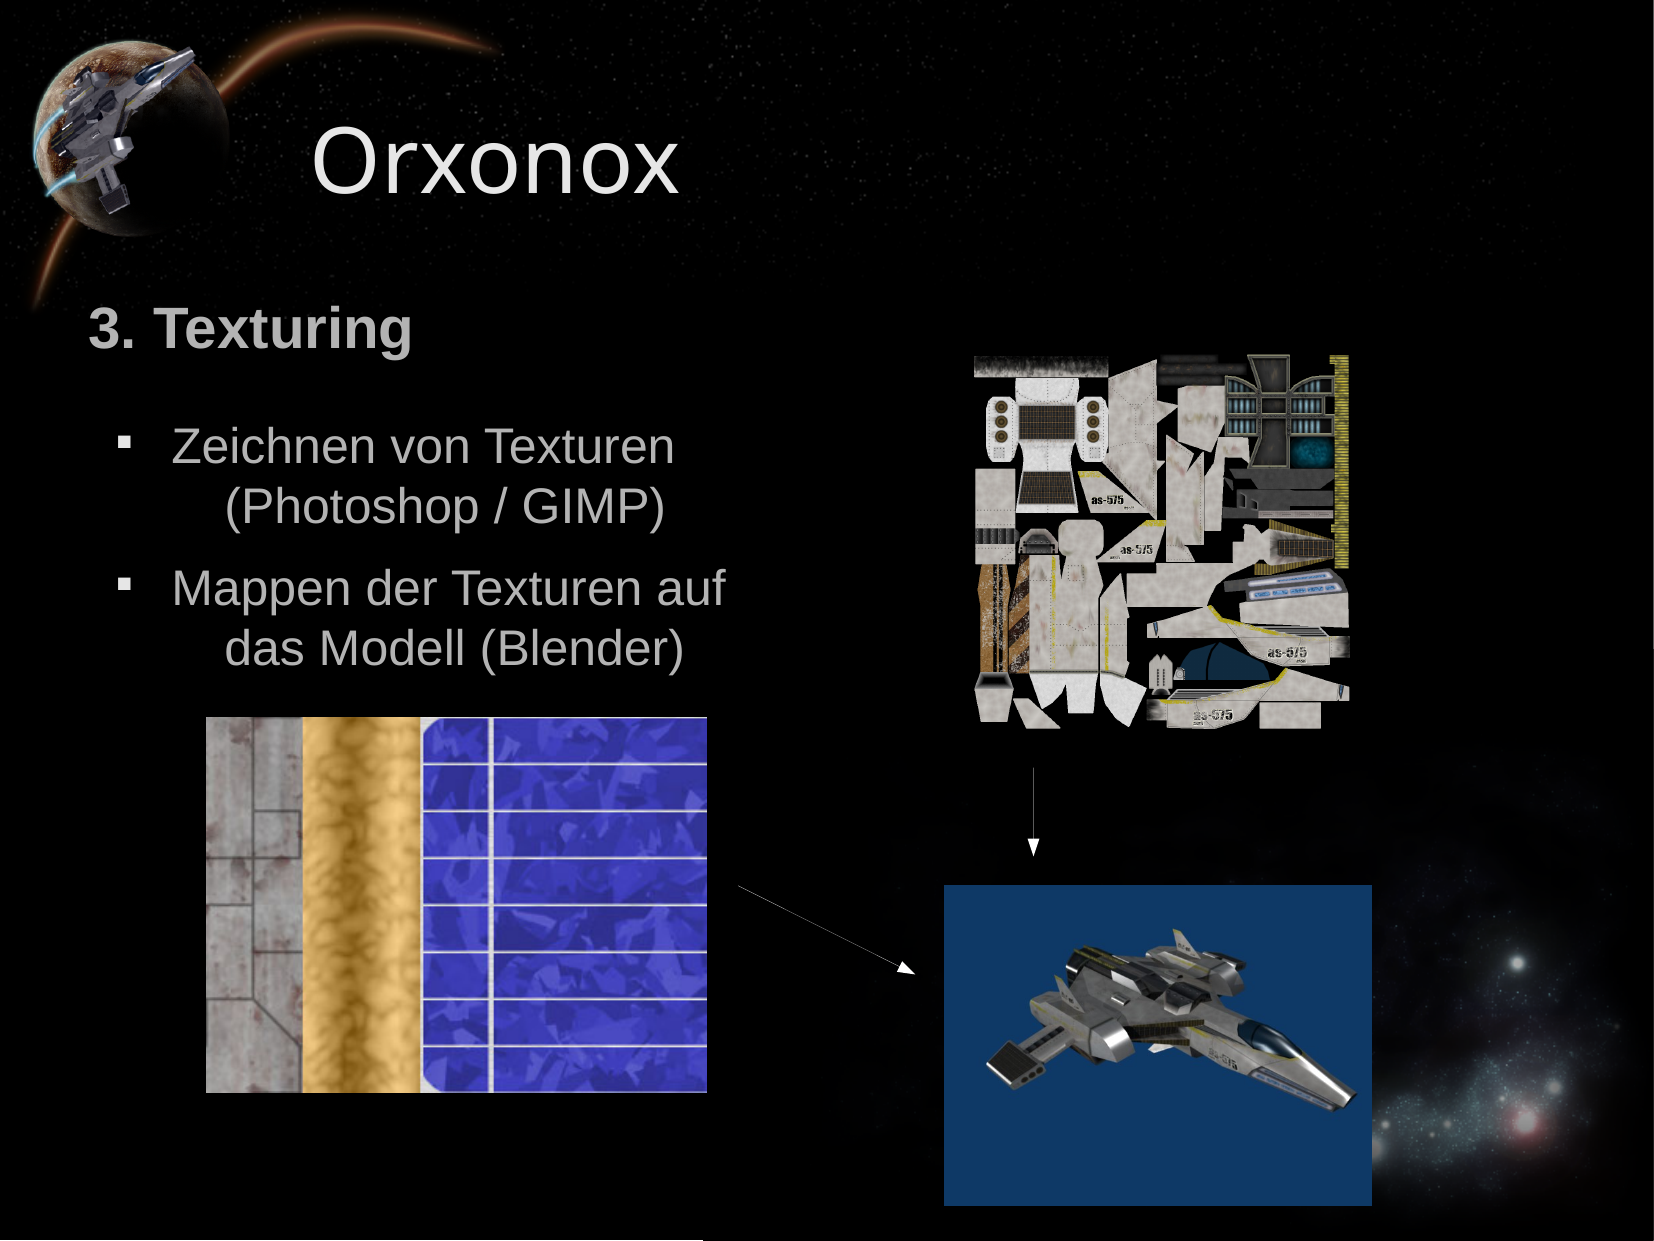

# 3. Texturing
Zeichnen von Texturen (Photoshop / GIMP)
Mappen der Texturen auf das Modell (Blender)